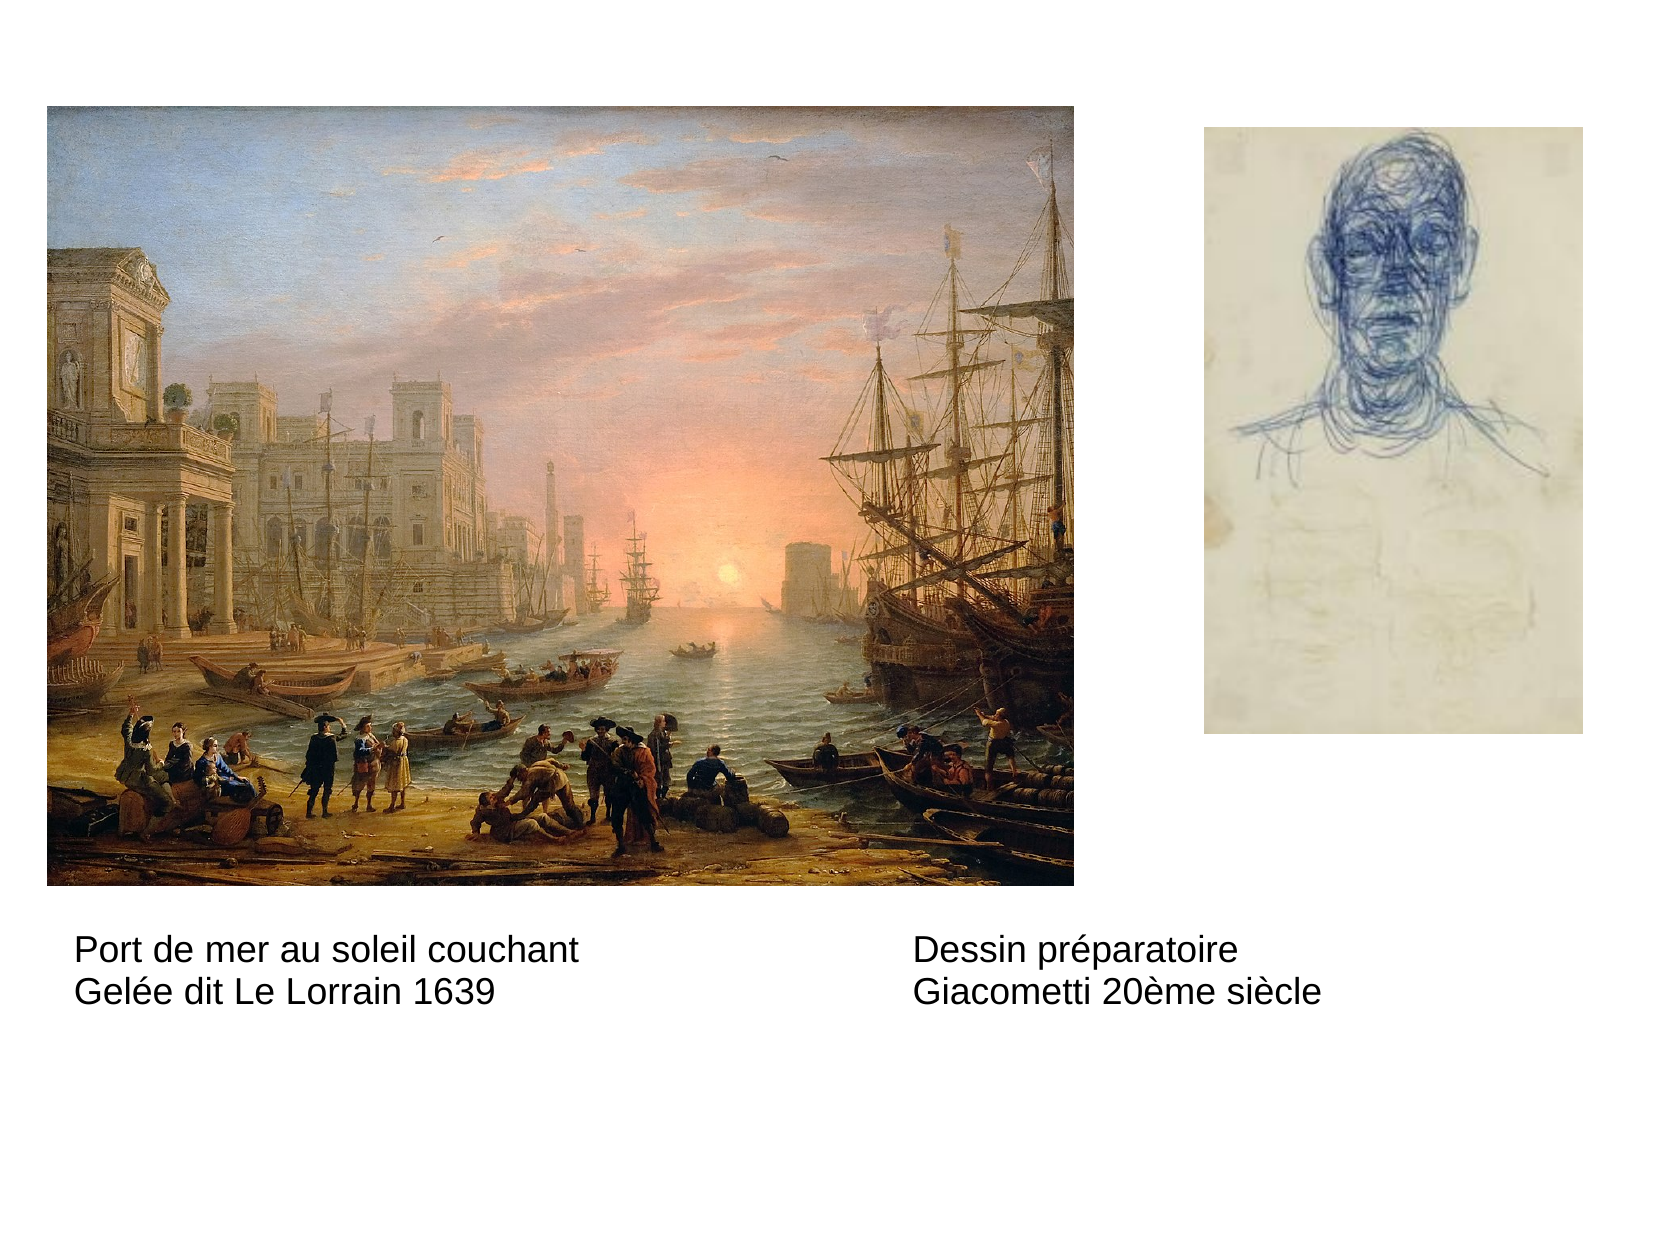

Port de mer au soleil couchant
Gelée dit Le Lorrain 1639
Dessin préparatoire
Giacometti 20ème siècle